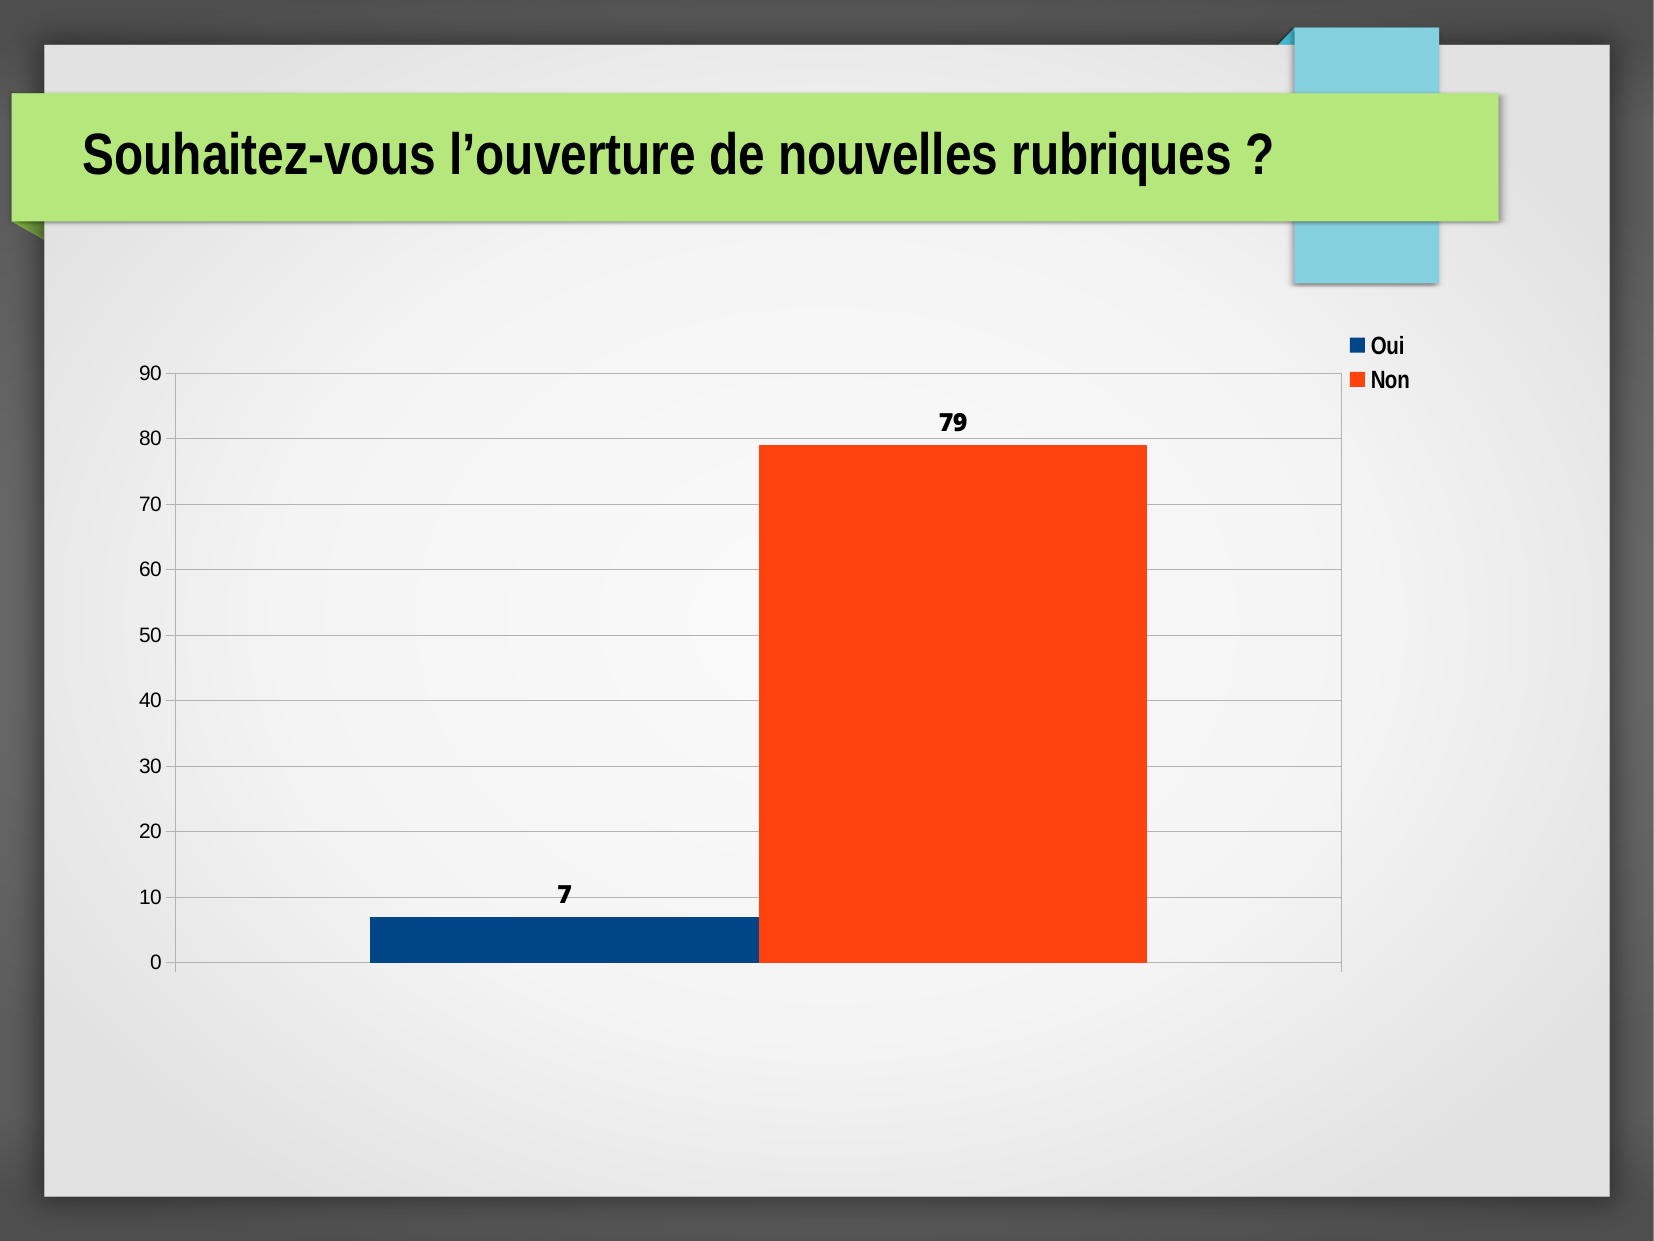

# Souhaitez-vous l’ouverture de nouvelles rubriques ?
### Chart
| Category | Oui | Non |
|---|---|---|
| None | 7.0 | 79.0 |